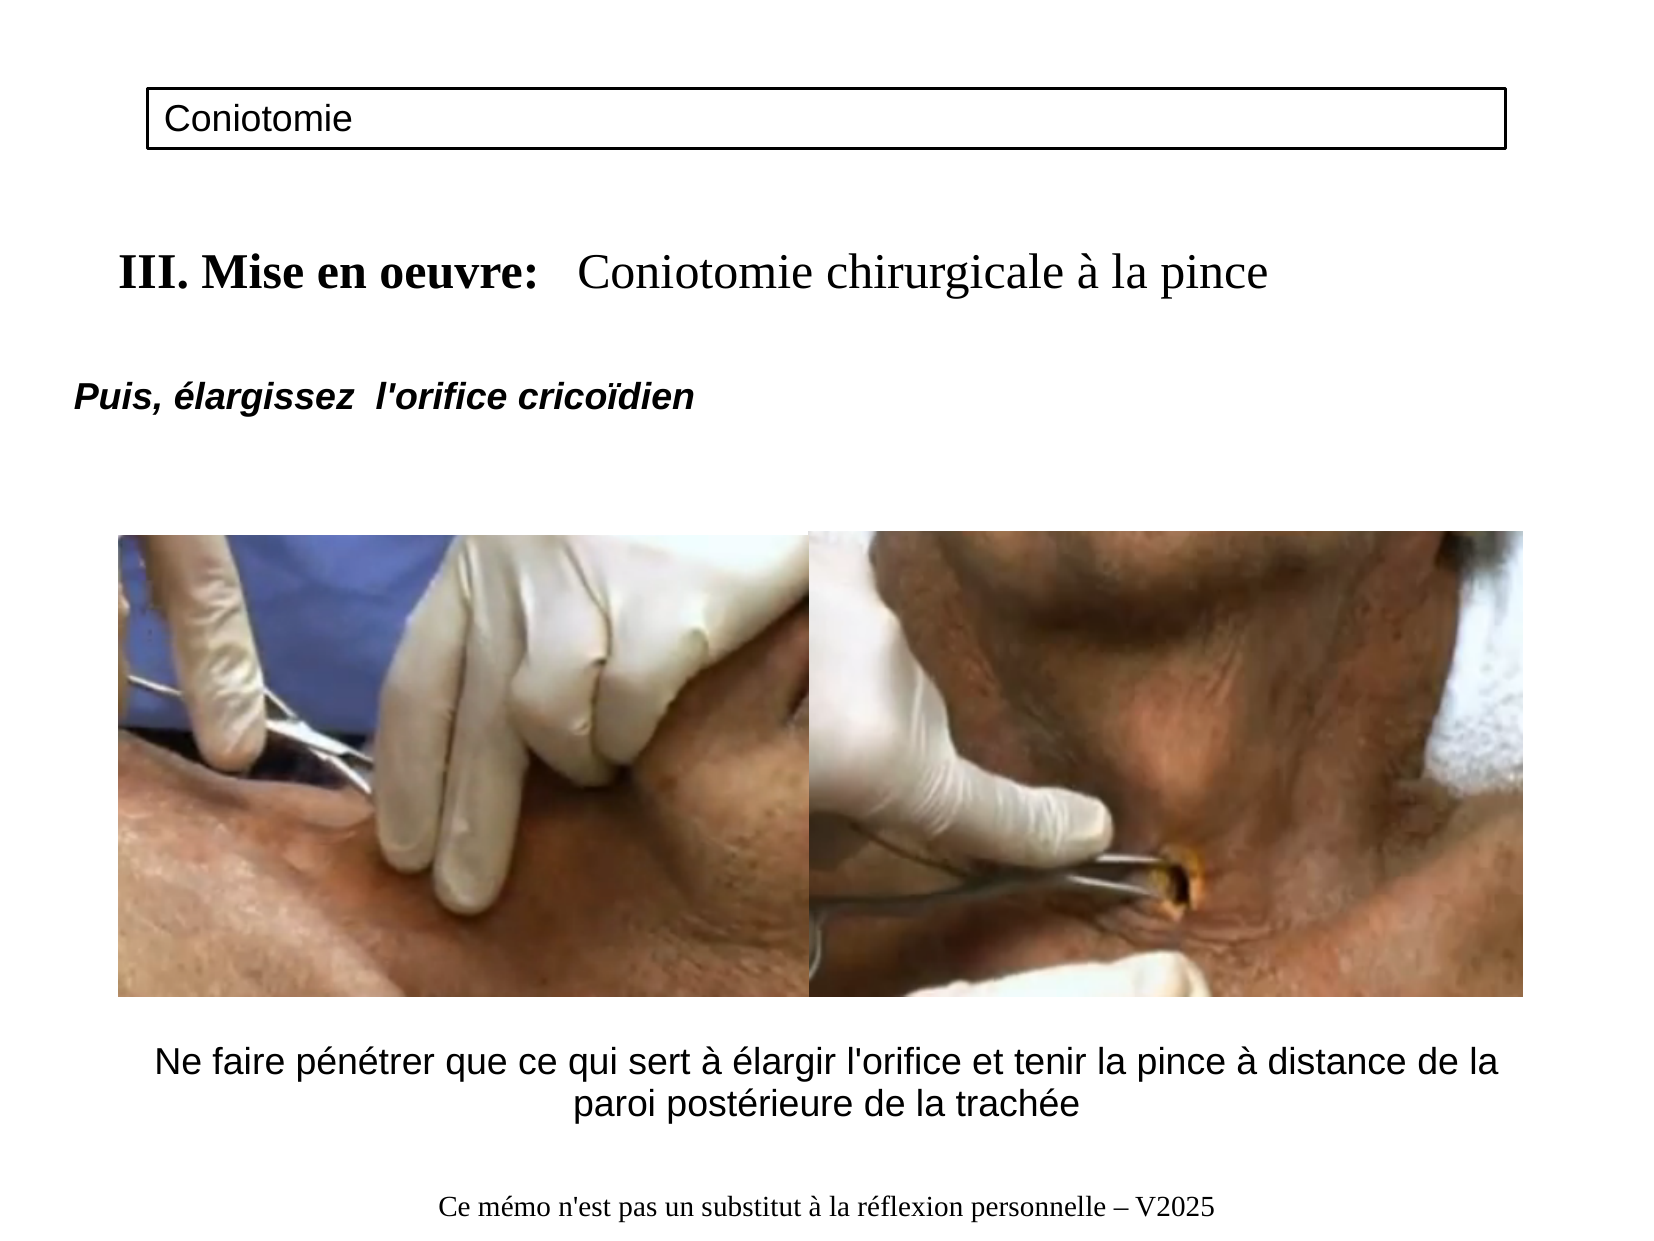

Coniotomie
III. Mise en oeuvre: Coniotomie chirurgicale à la pince
Puis, élargissez l'orifice cricoïdien
Ne faire pénétrer que ce qui sert à élargir l'orifice et tenir la pince à distance de la paroi postérieure de la trachée
Ce mémo n'est pas un substitut à la réflexion personnelle – V2025